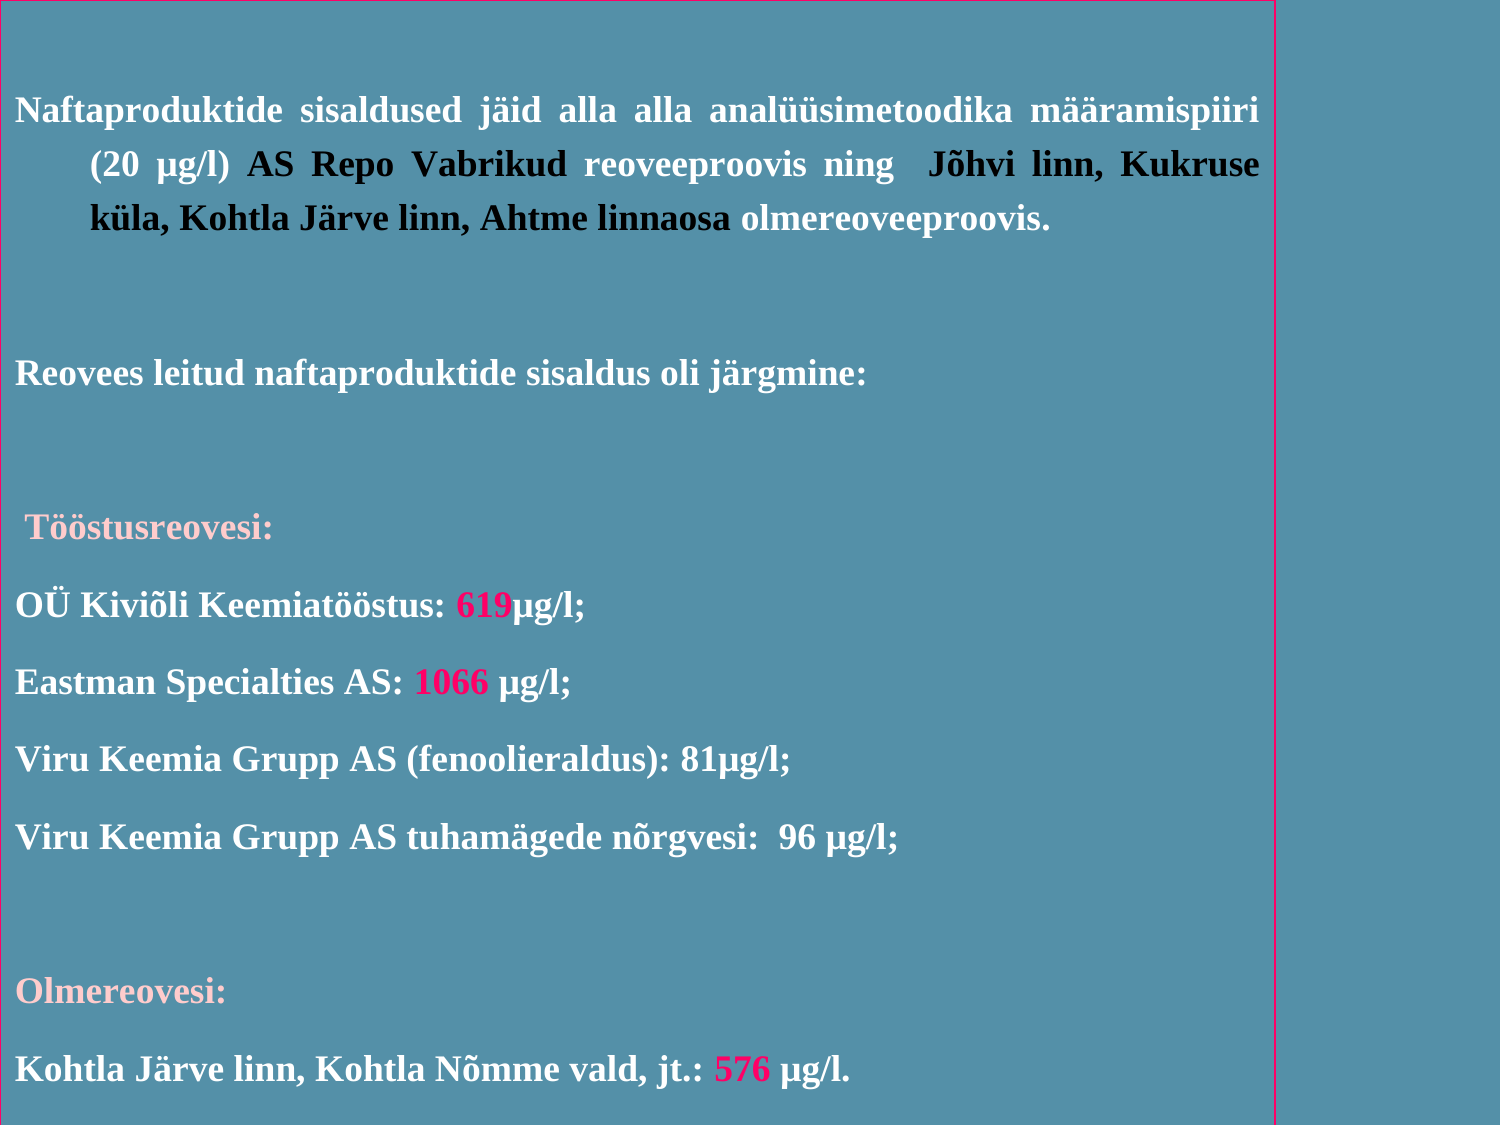

Naftaproduktide sisaldused jäid alla alla analüüsimetoodika määramispiiri (20 µg/l) AS Repo Vabrikud reoveeproovis ning Jõhvi linn, Kukruse küla, Kohtla Järve linn, Ahtme linnaosa olmereoveeproovis.
Reovees leitud naftaproduktide sisaldus oli järgmine:
 Tööstusreovesi:
OÜ Kiviõli Keemiatööstus: 619µg/l;
Eastman Specialties AS: 1066 µg/l;
Viru Keemia Grupp AS (fenoolieraldus): 81µg/l;
Viru Keemia Grupp AS tuhamägede nõrgvesi: 96 µg/l;
Olmereovesi:
Kohtla Järve linn, Kohtla Nõmme vald, jt.: 576 µg/l.